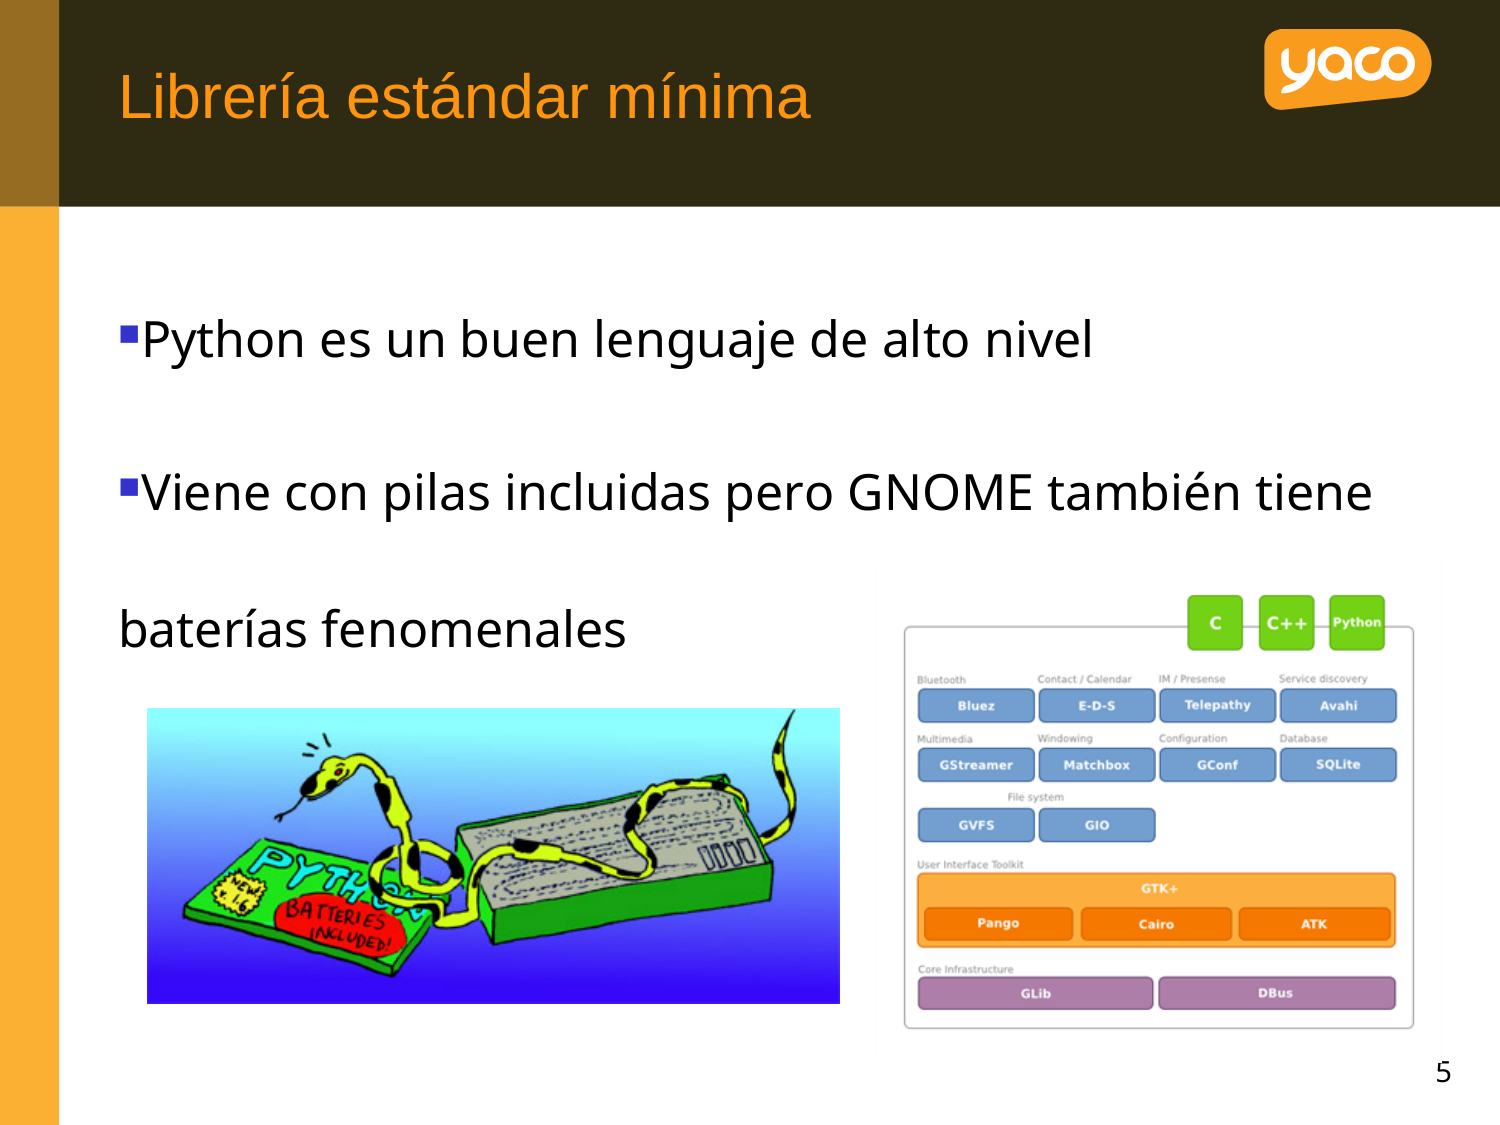

# Librería estándar mínima
Python es un buen lenguaje de alto nivel
Viene con pilas incluidas pero GNOME también tiene baterías fenomenales
5